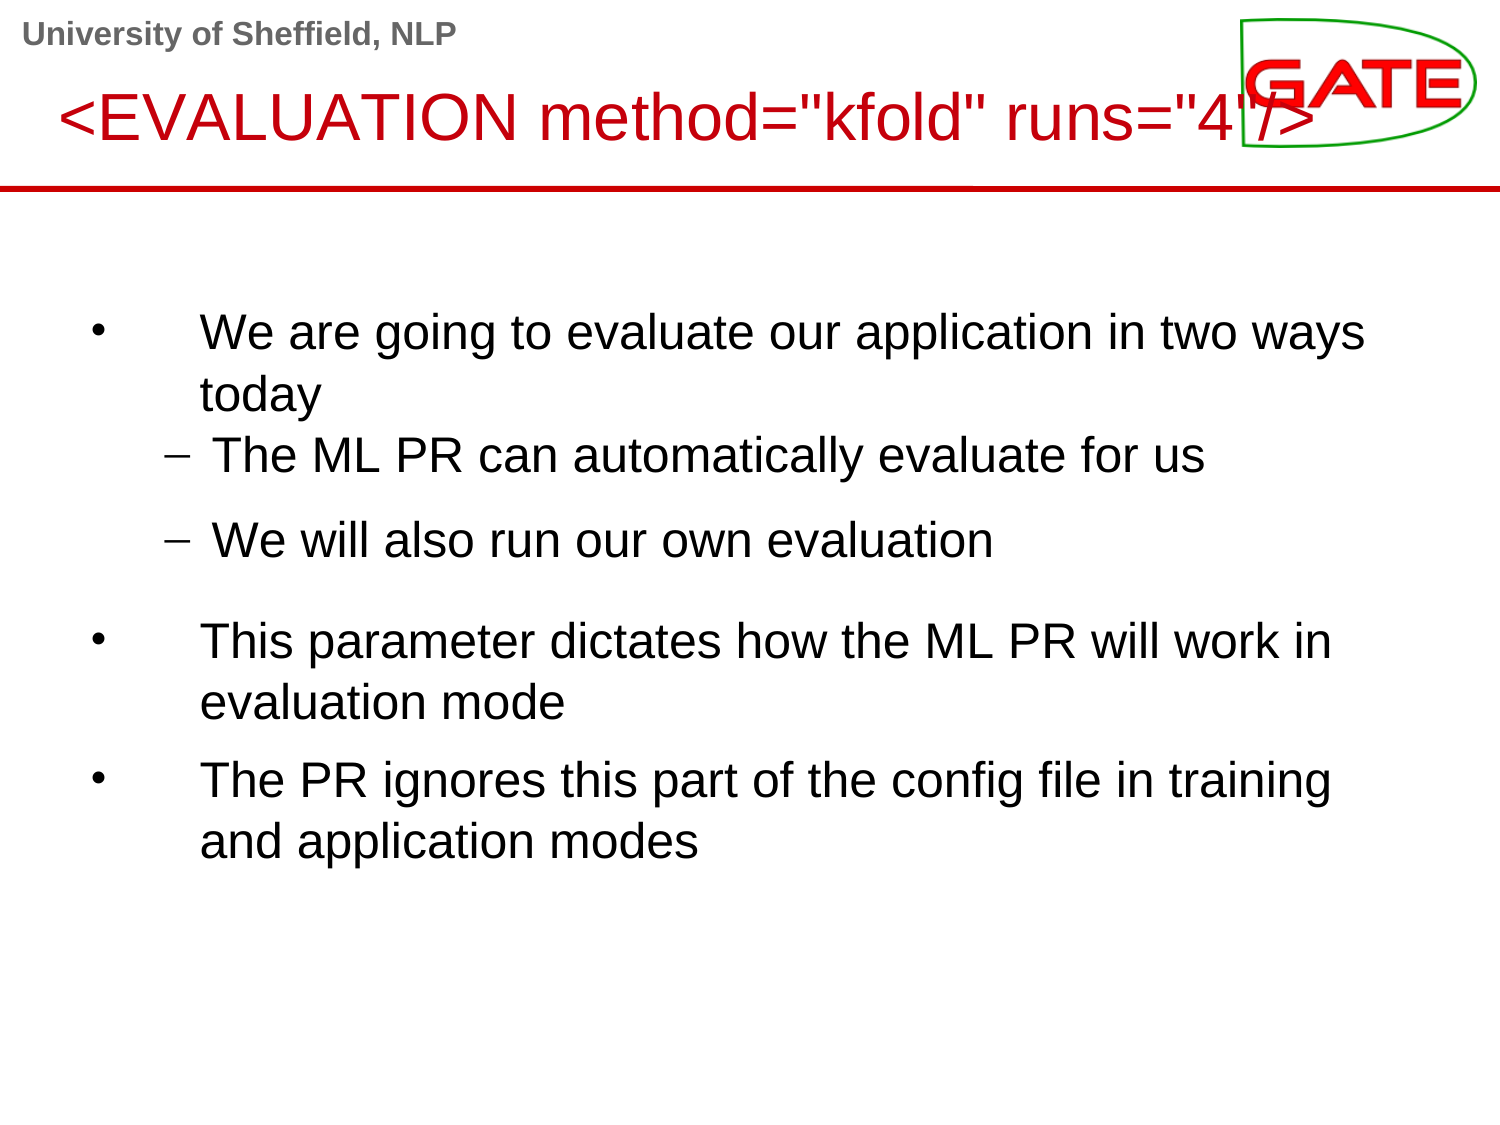

# <EVALUATION method="kfold" runs="4"/>
We are going to evaluate our application in two ways today
The ML PR can automatically evaluate for us
We will also run our own evaluation
This parameter dictates how the ML PR will work in evaluation mode
The PR ignores this part of the config file in training and application modes